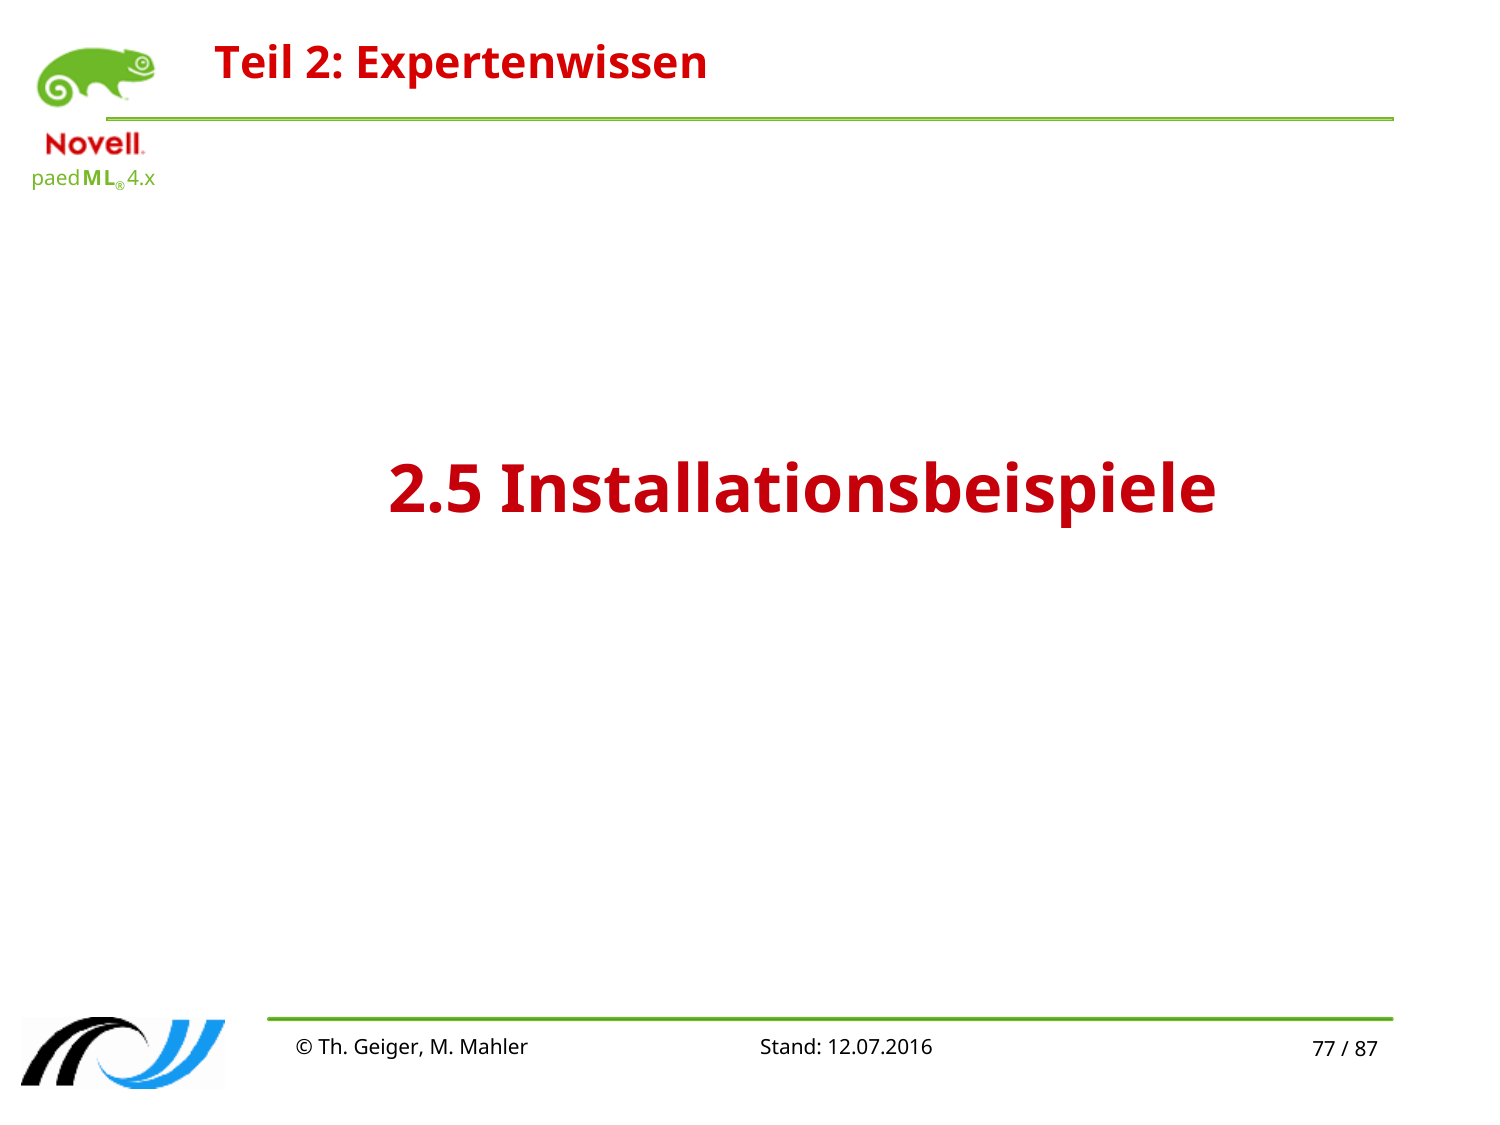

# Teil 2: Expertenwissen
2.5 Installationsbeispiele
© Th. Geiger, M. Mahler
12.07.2016
77